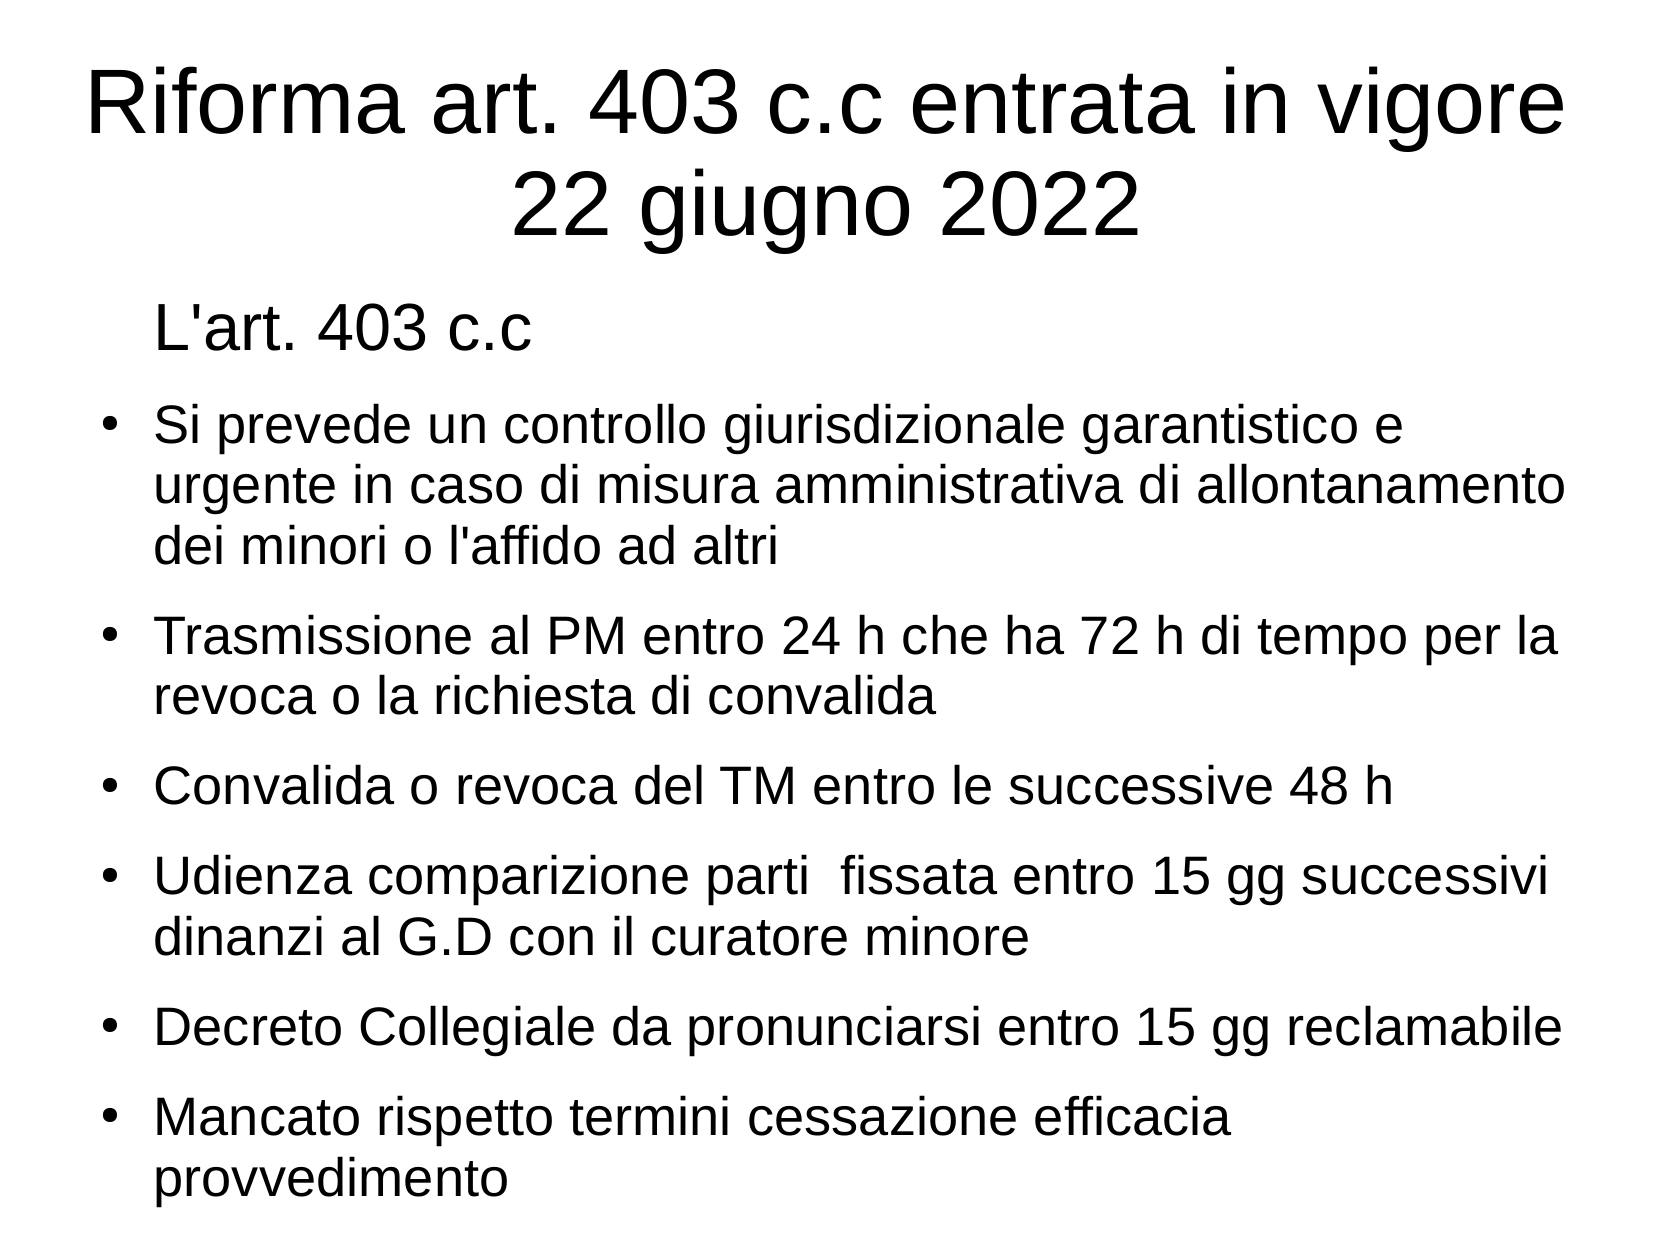

# Riforma art. 403 c.c entrata in vigore 22 giugno 2022
L'art. 403 c.c
Si prevede un controllo giurisdizionale garantistico e urgente in caso di misura amministrativa di allontanamento dei minori o l'affido ad altri
Trasmissione al PM entro 24 h che ha 72 h di tempo per la revoca o la richiesta di convalida
Convalida o revoca del TM entro le successive 48 h
Udienza comparizione parti fissata entro 15 gg successivi dinanzi al G.D con il curatore minore
Decreto Collegiale da pronunciarsi entro 15 gg reclamabile
Mancato rispetto termini cessazione efficacia provvedimento